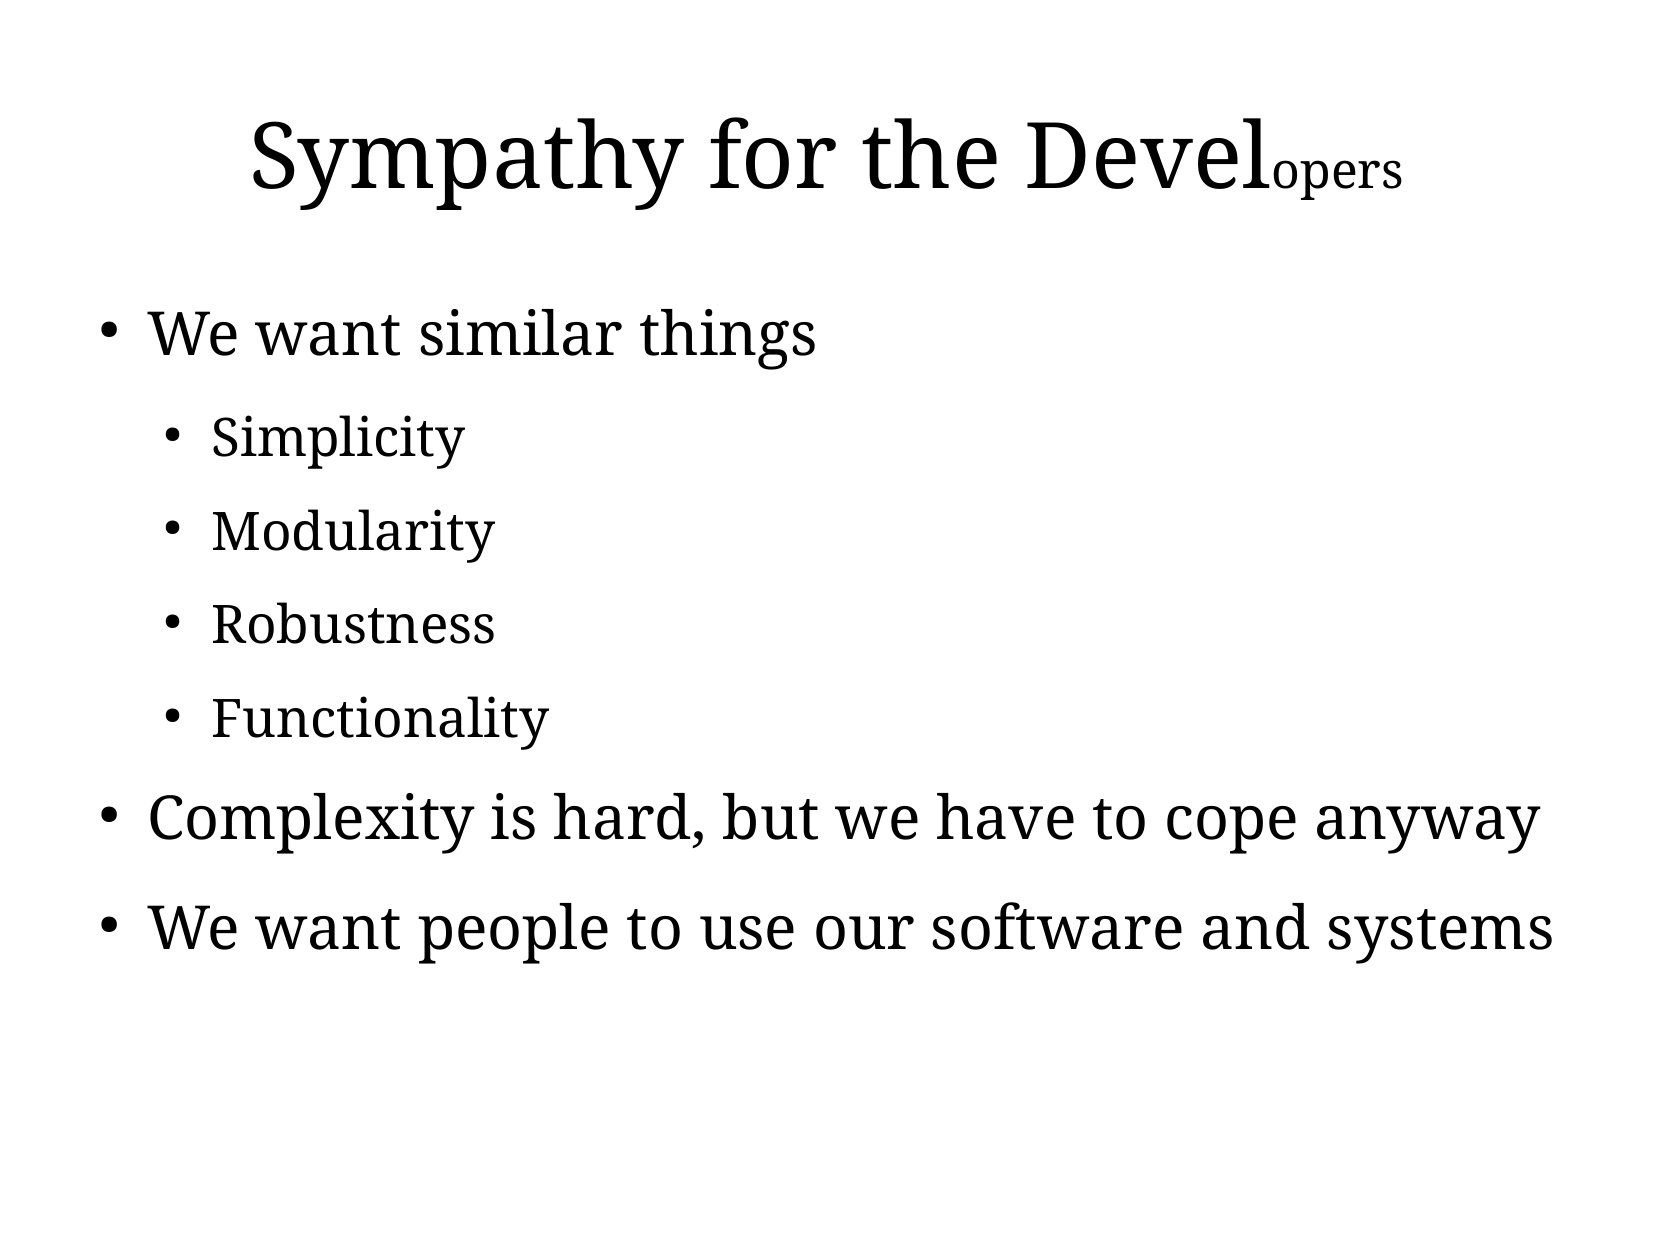

# Sympathy for the Developers
We want similar things
Simplicity
Modularity
Robustness
Functionality
Complexity is hard, but we have to cope anyway
We want people to use our software and systems